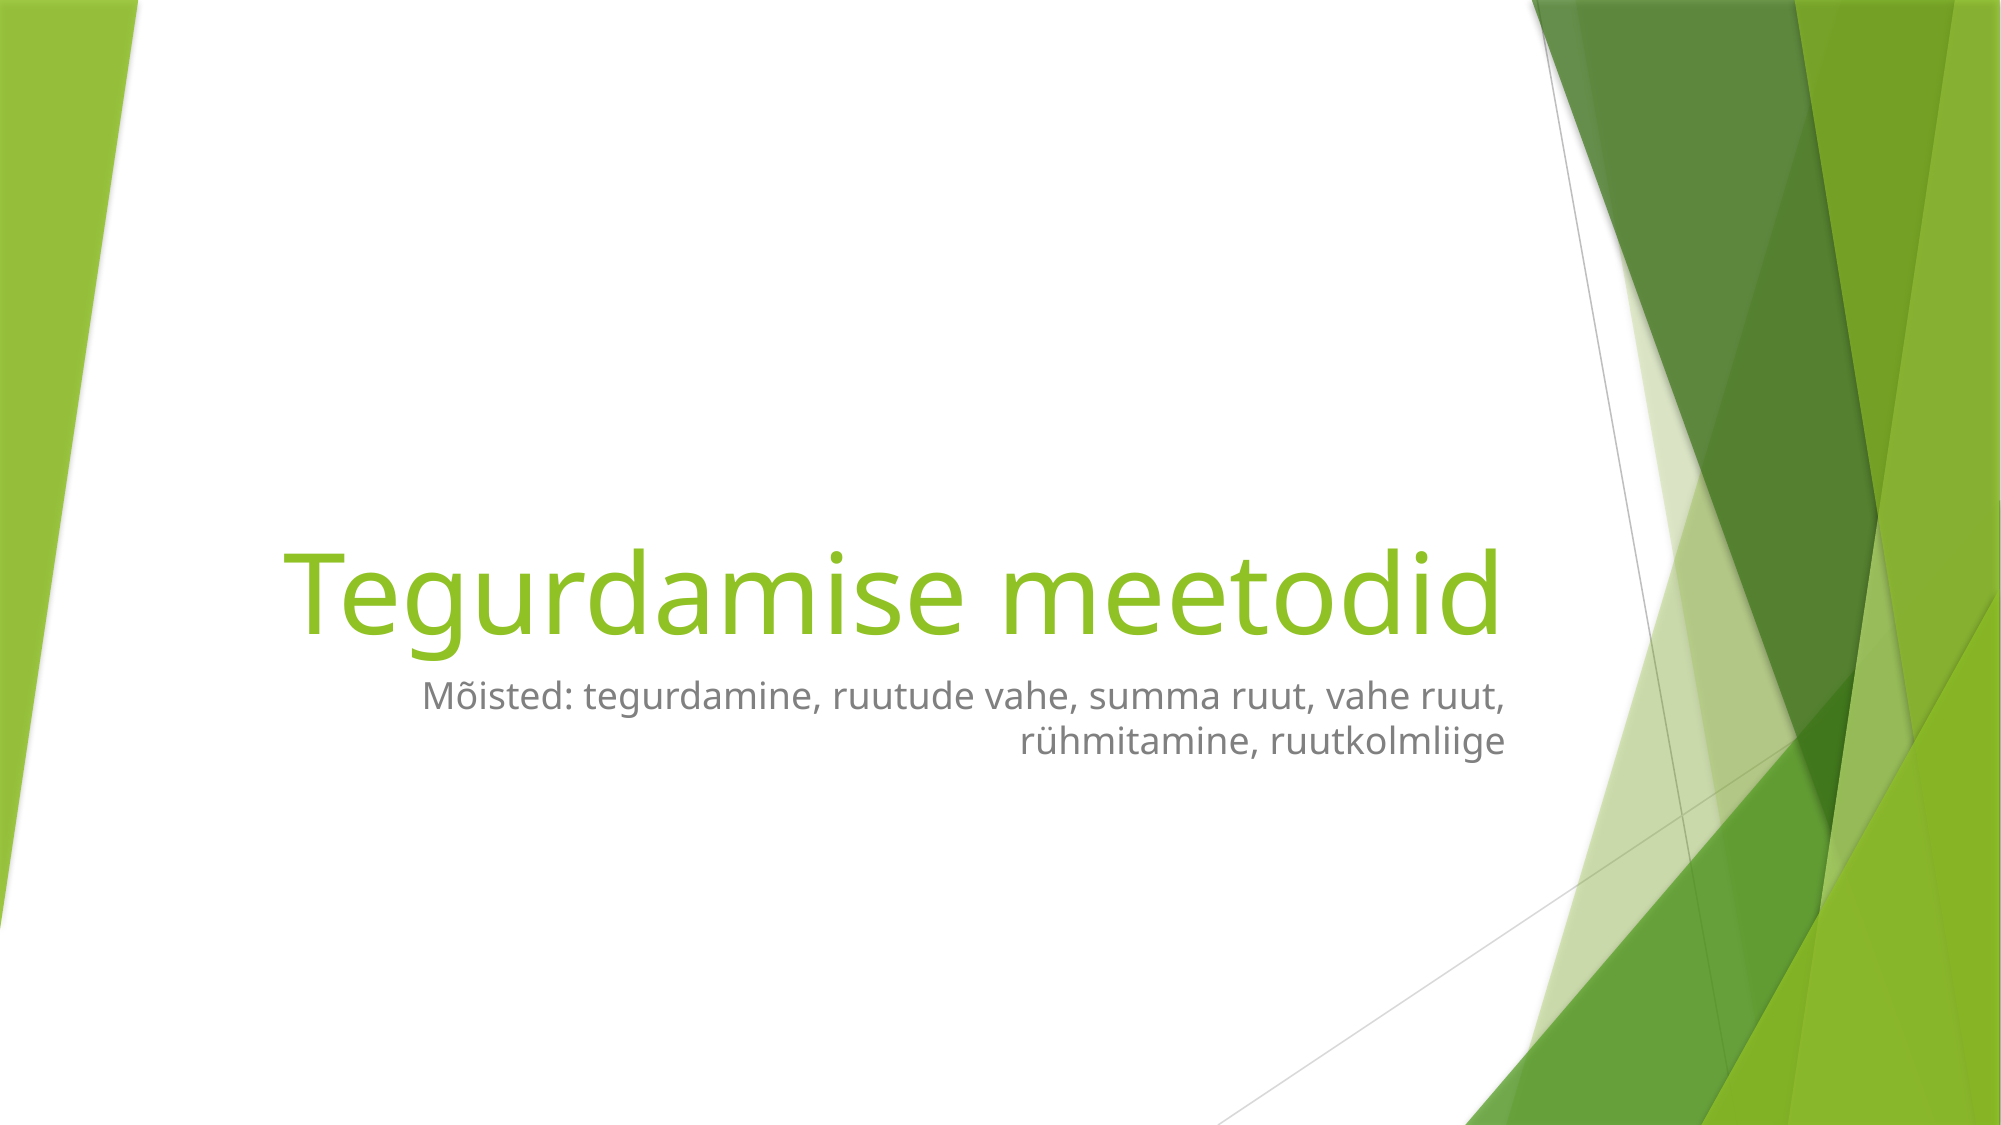

# Tegurdamise meetodid
Mõisted: tegurdamine, ruutude vahe, summa ruut, vahe ruut, rühmitamine, ruutkolmliige